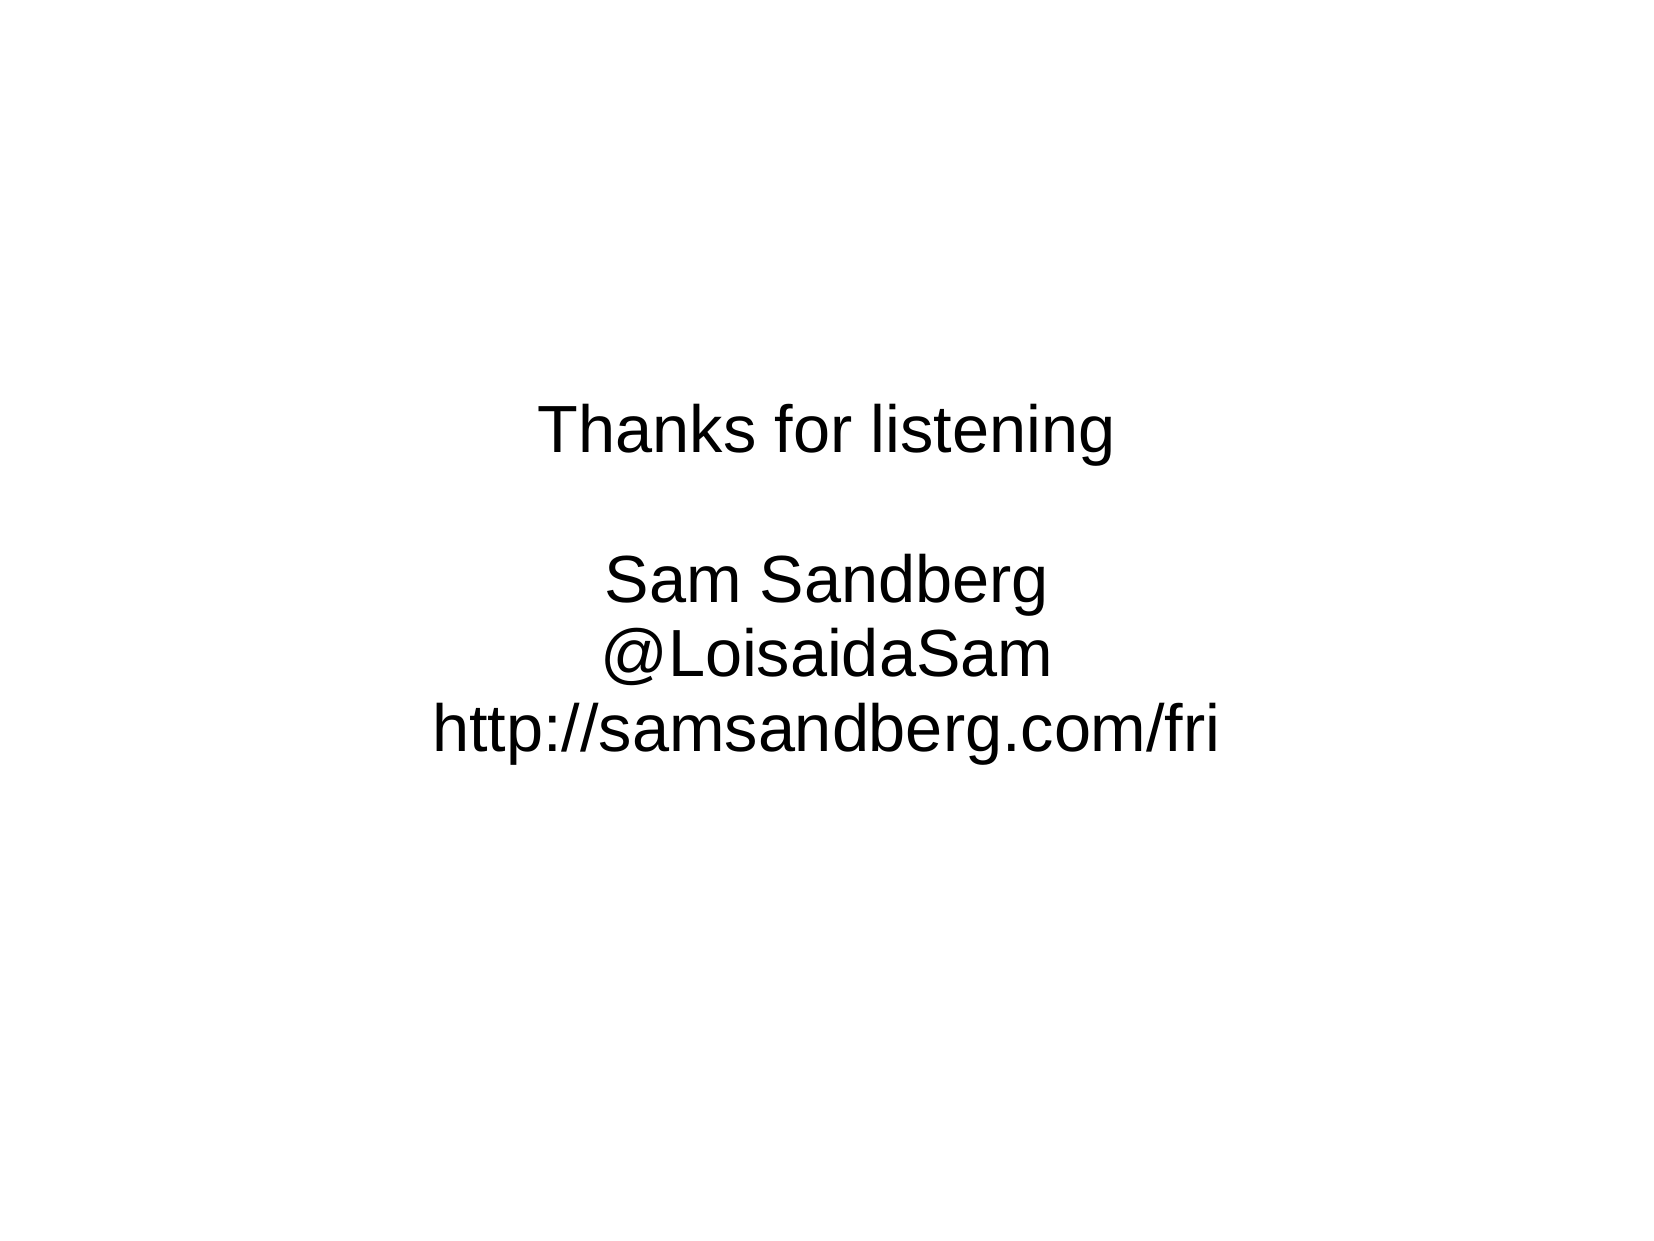

# Thanks for listening
Sam Sandberg
@LoisaidaSam
http://samsandberg.com/fri